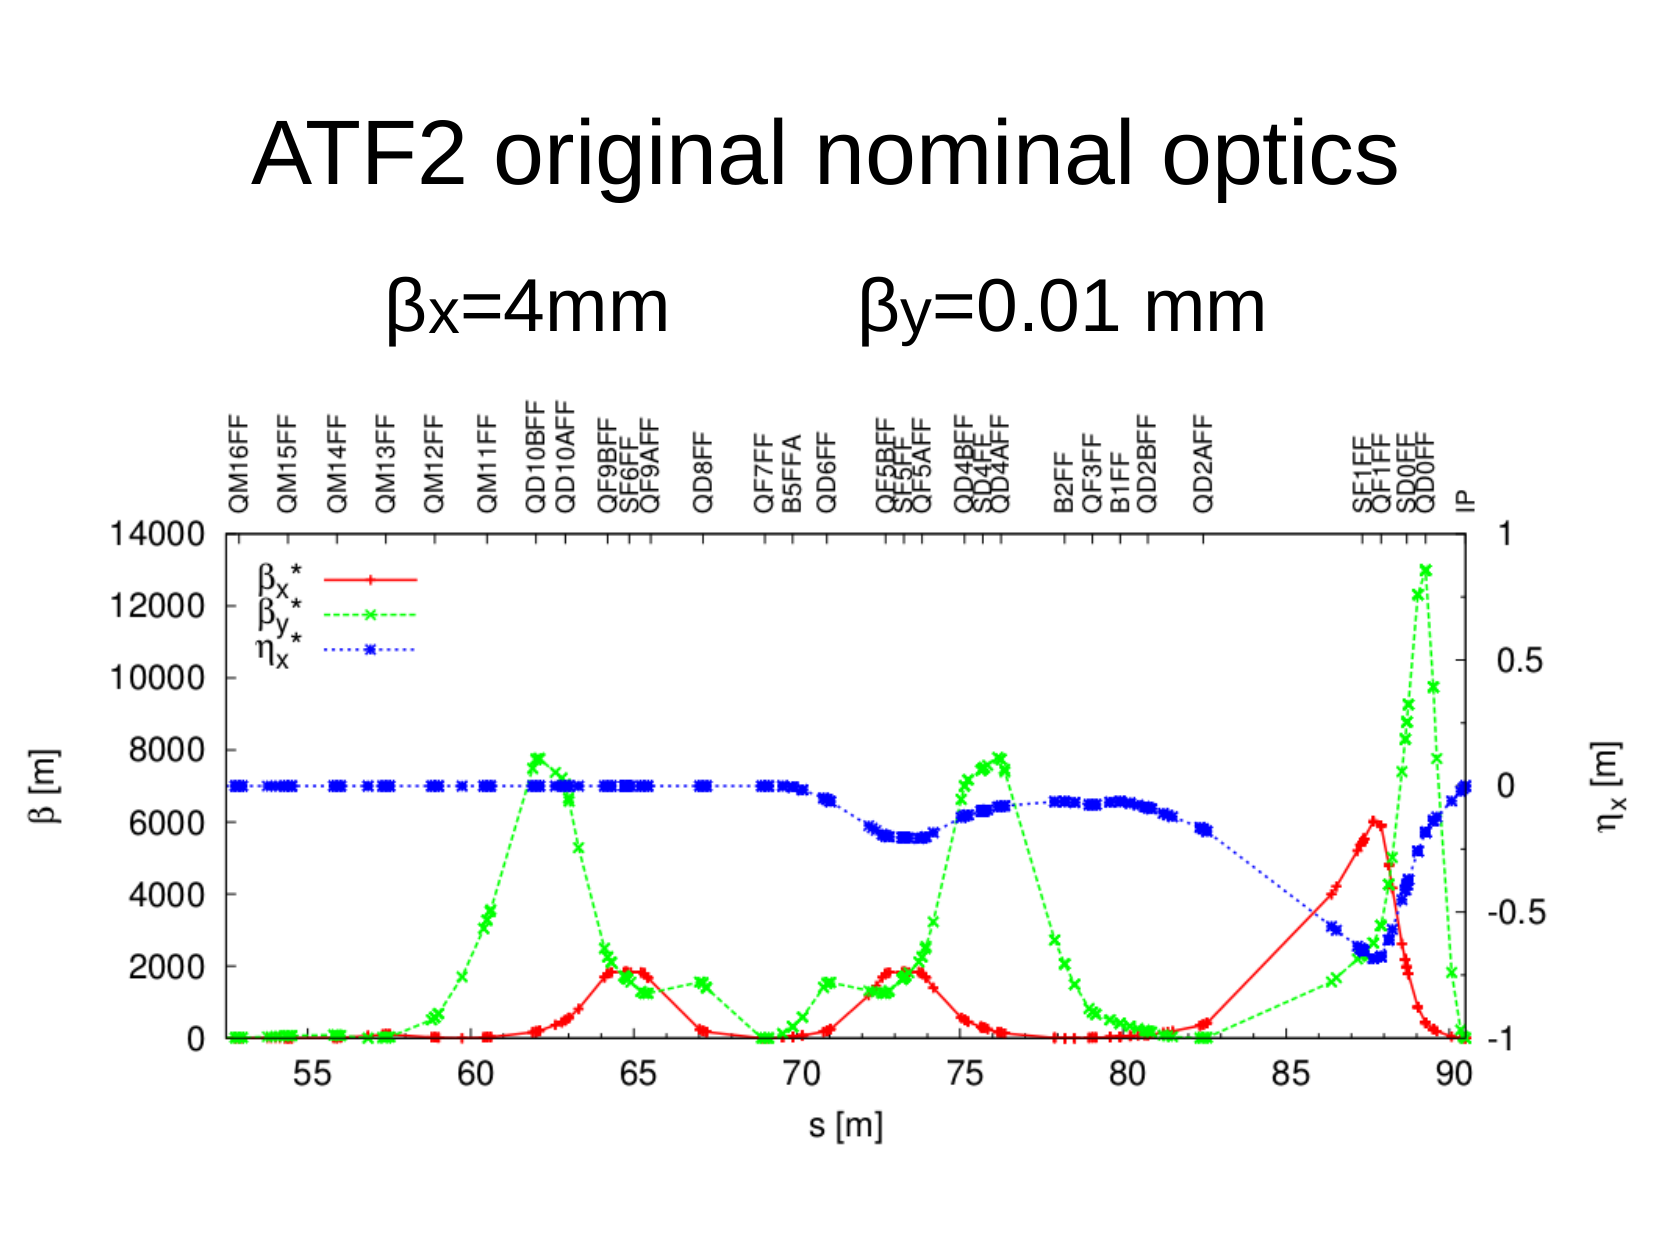

# ATF2 original nominal optics
 βx=4mm βy=0.01 mm